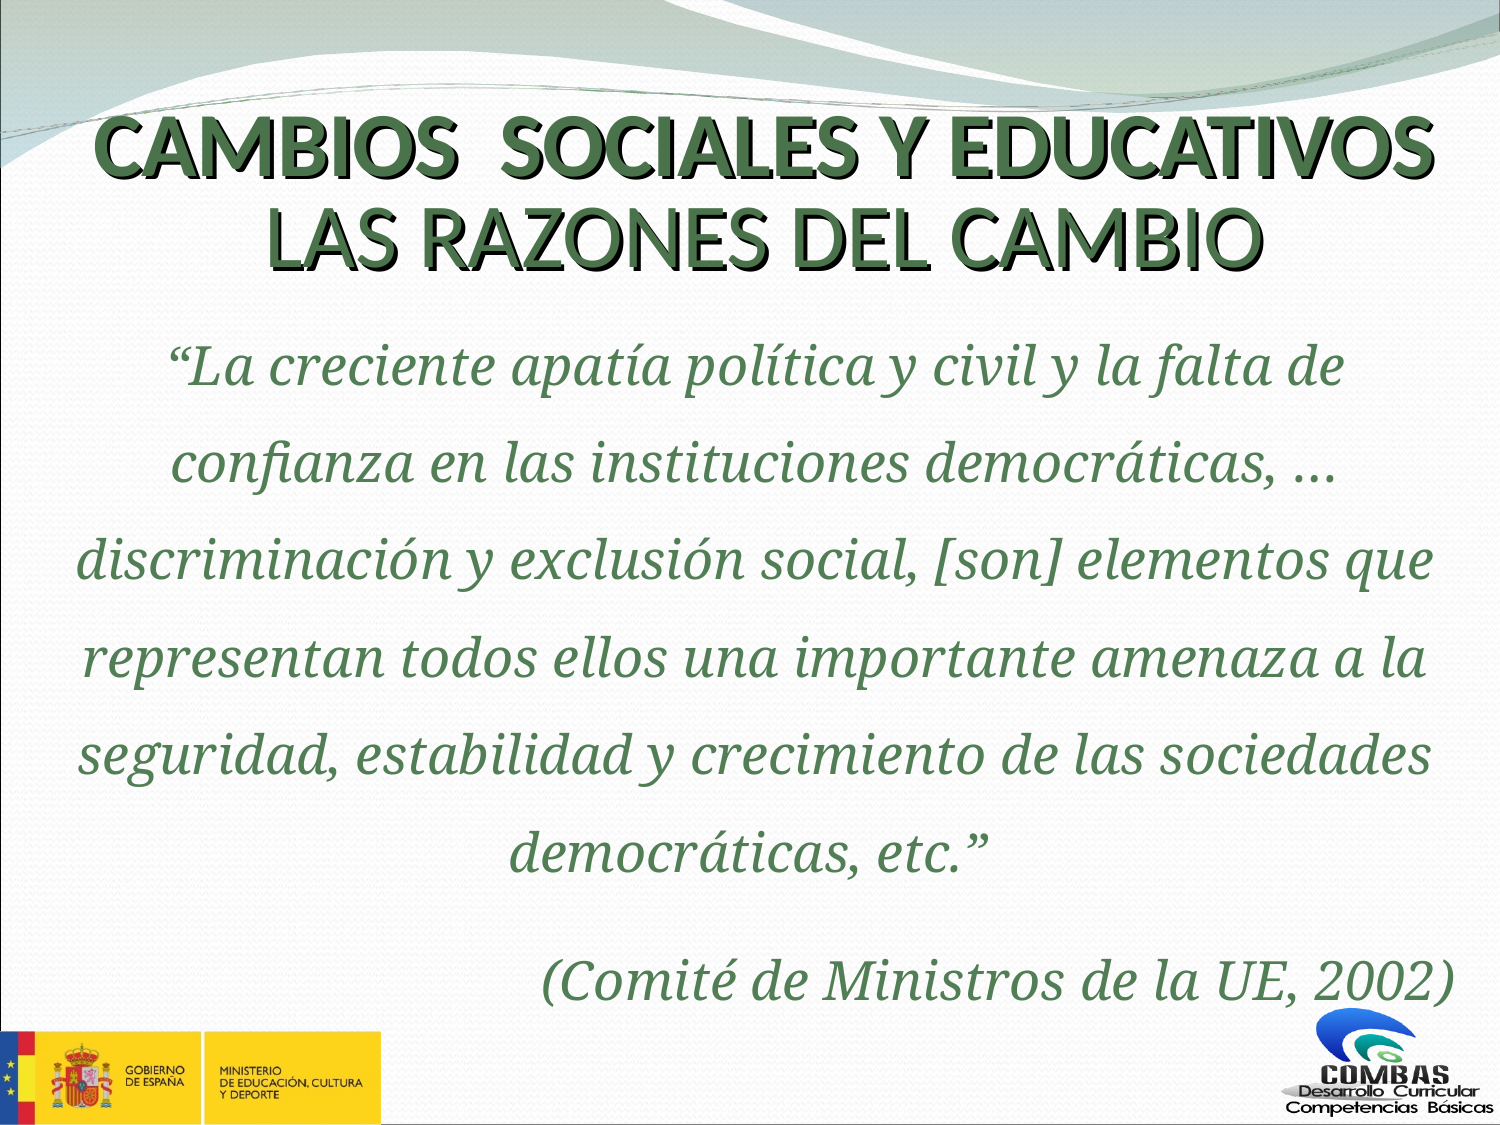

# CAMBIOS SOCIALES Y EDUCATIVOS LAS RAZONES DEL CAMBIO
“La creciente apatía política y civil y la falta de confianza en las instituciones democráticas, …discriminación y exclusión social, [son] elementos que representan todos ellos una importante amenaza a la seguridad, estabilidad y crecimiento de las sociedades democráticas, etc.”
(Comité de Ministros de la UE, 2002)